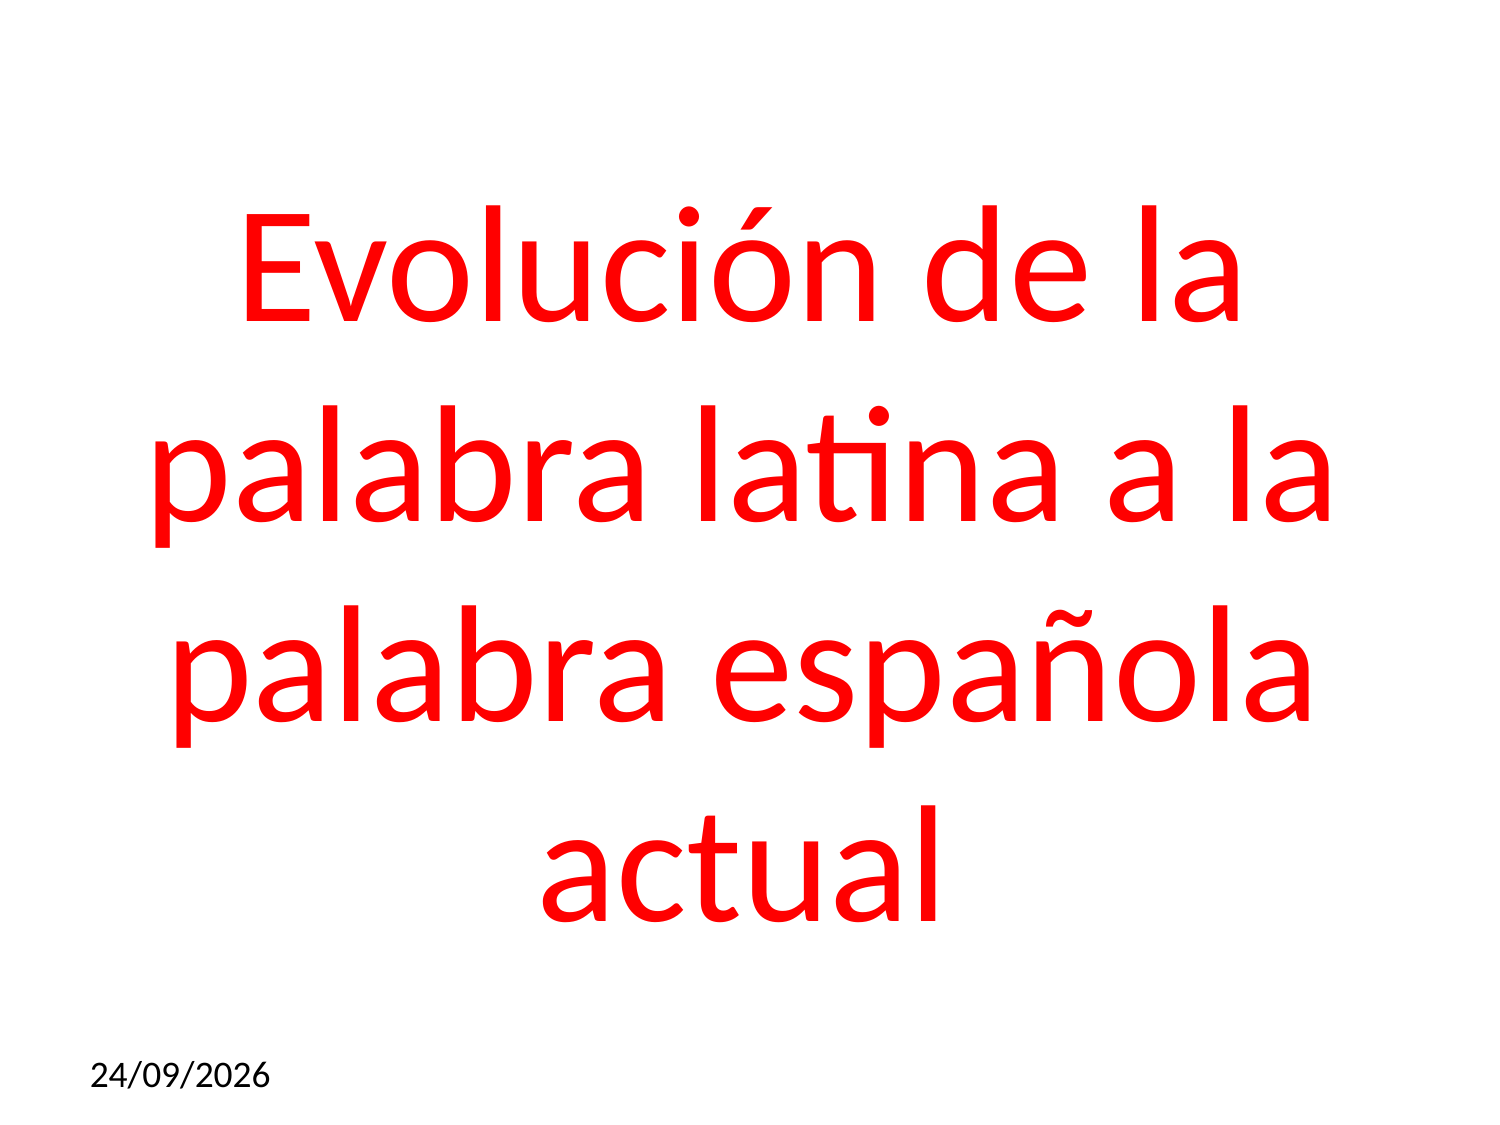

# Evolución de la palabra latina a la palabra española actual
14 de avril de 2011